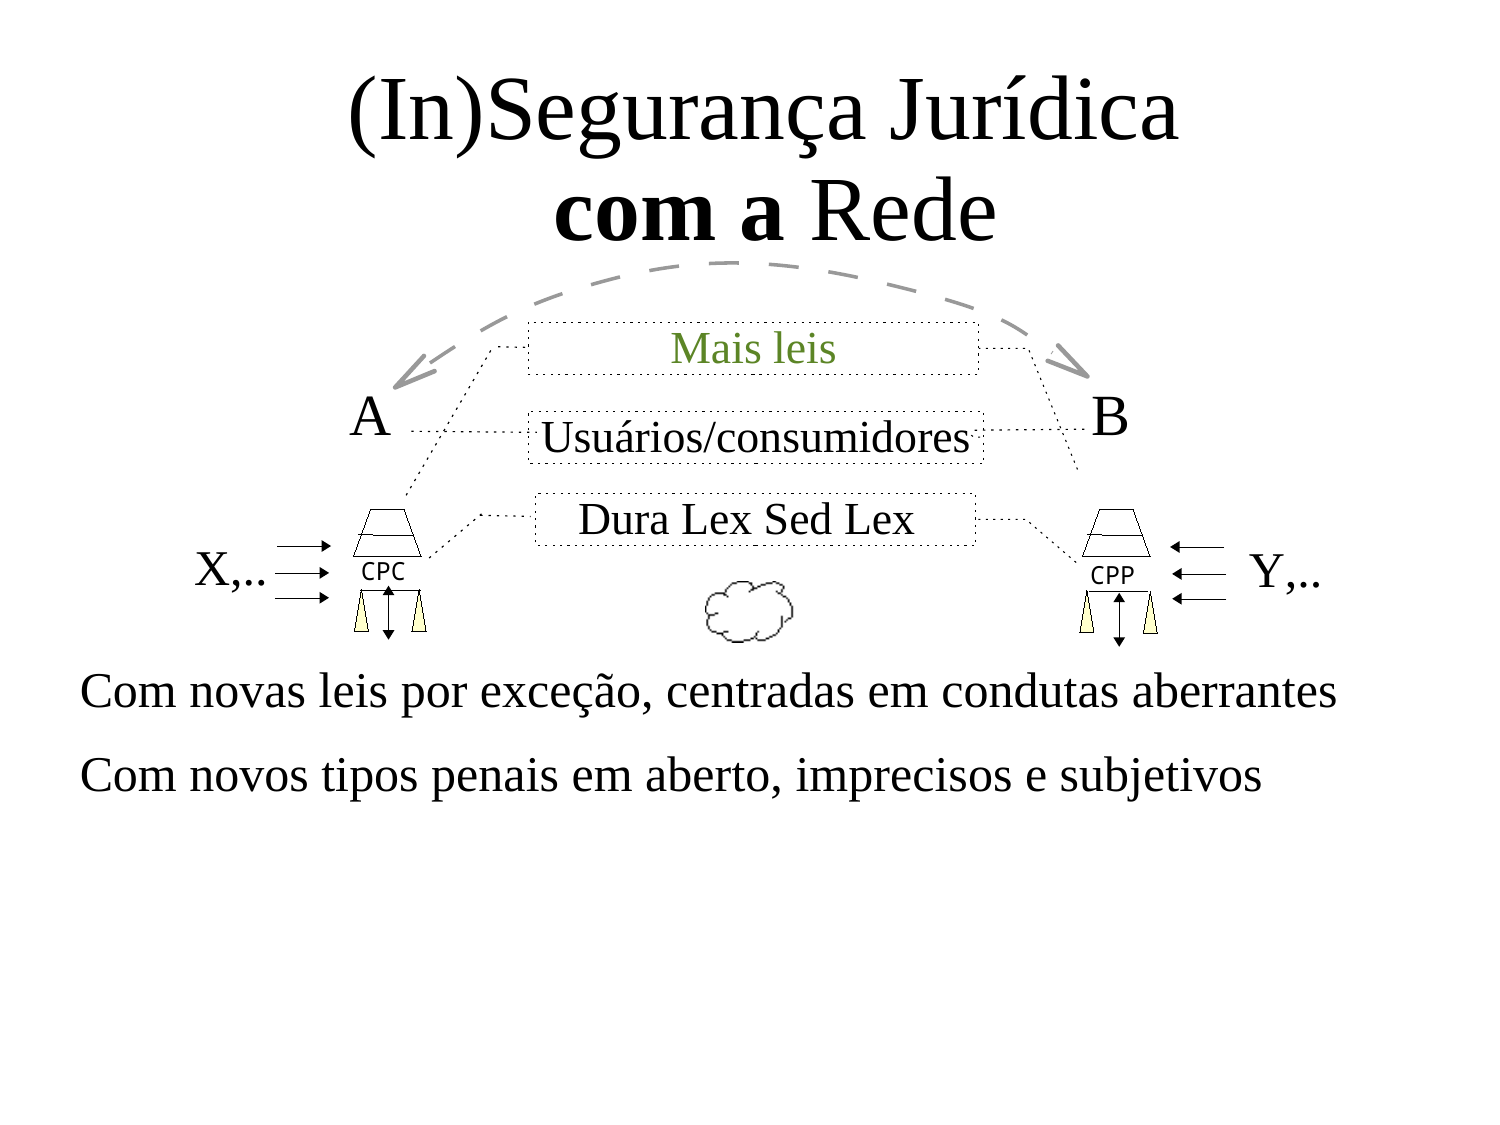

# (In)Segurança Jurídica com a Rede
A
B
CPC
 X,..
CPP
Y,..
Com novas leis por exceção, centradas em condutas aberrantes
Com novos tipos penais em aberto, imprecisos e subjetivos
Ignoram responsabilidades subsidiárias, de fornecedores intocáveis
Leis com penas desproporcionais, critérios frouxos de admissibilidade ou inversão do ônus de prova, para tentar compensar as dificuldades naturais de se legislar sobre o virtual